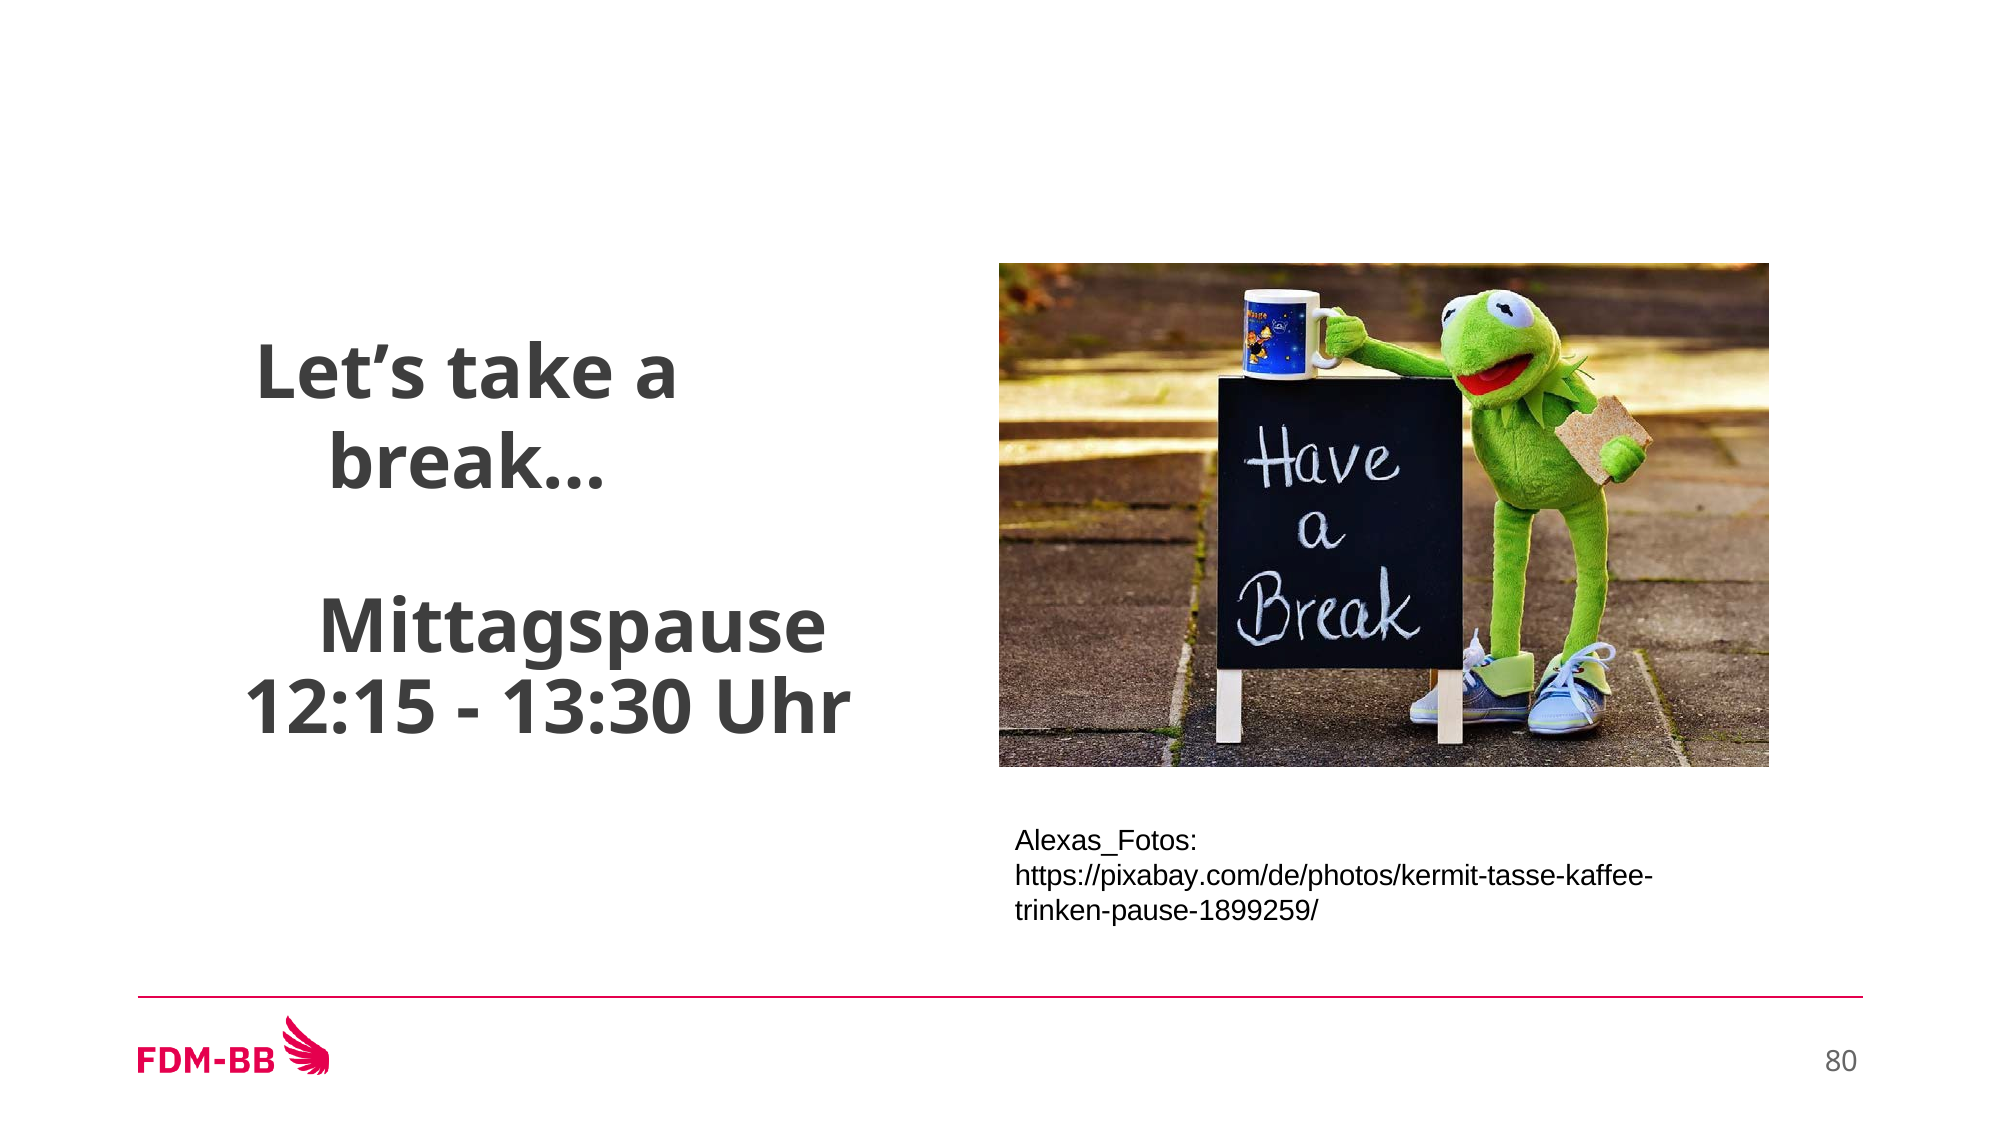

# Let’s take a break…
Mittagspause 12:15 - 13:30 Uhr
Alexas_Fotos: https://pixabay.com/de/photos/kermit-tasse-kaffee- trinken-pause-1899259/
80